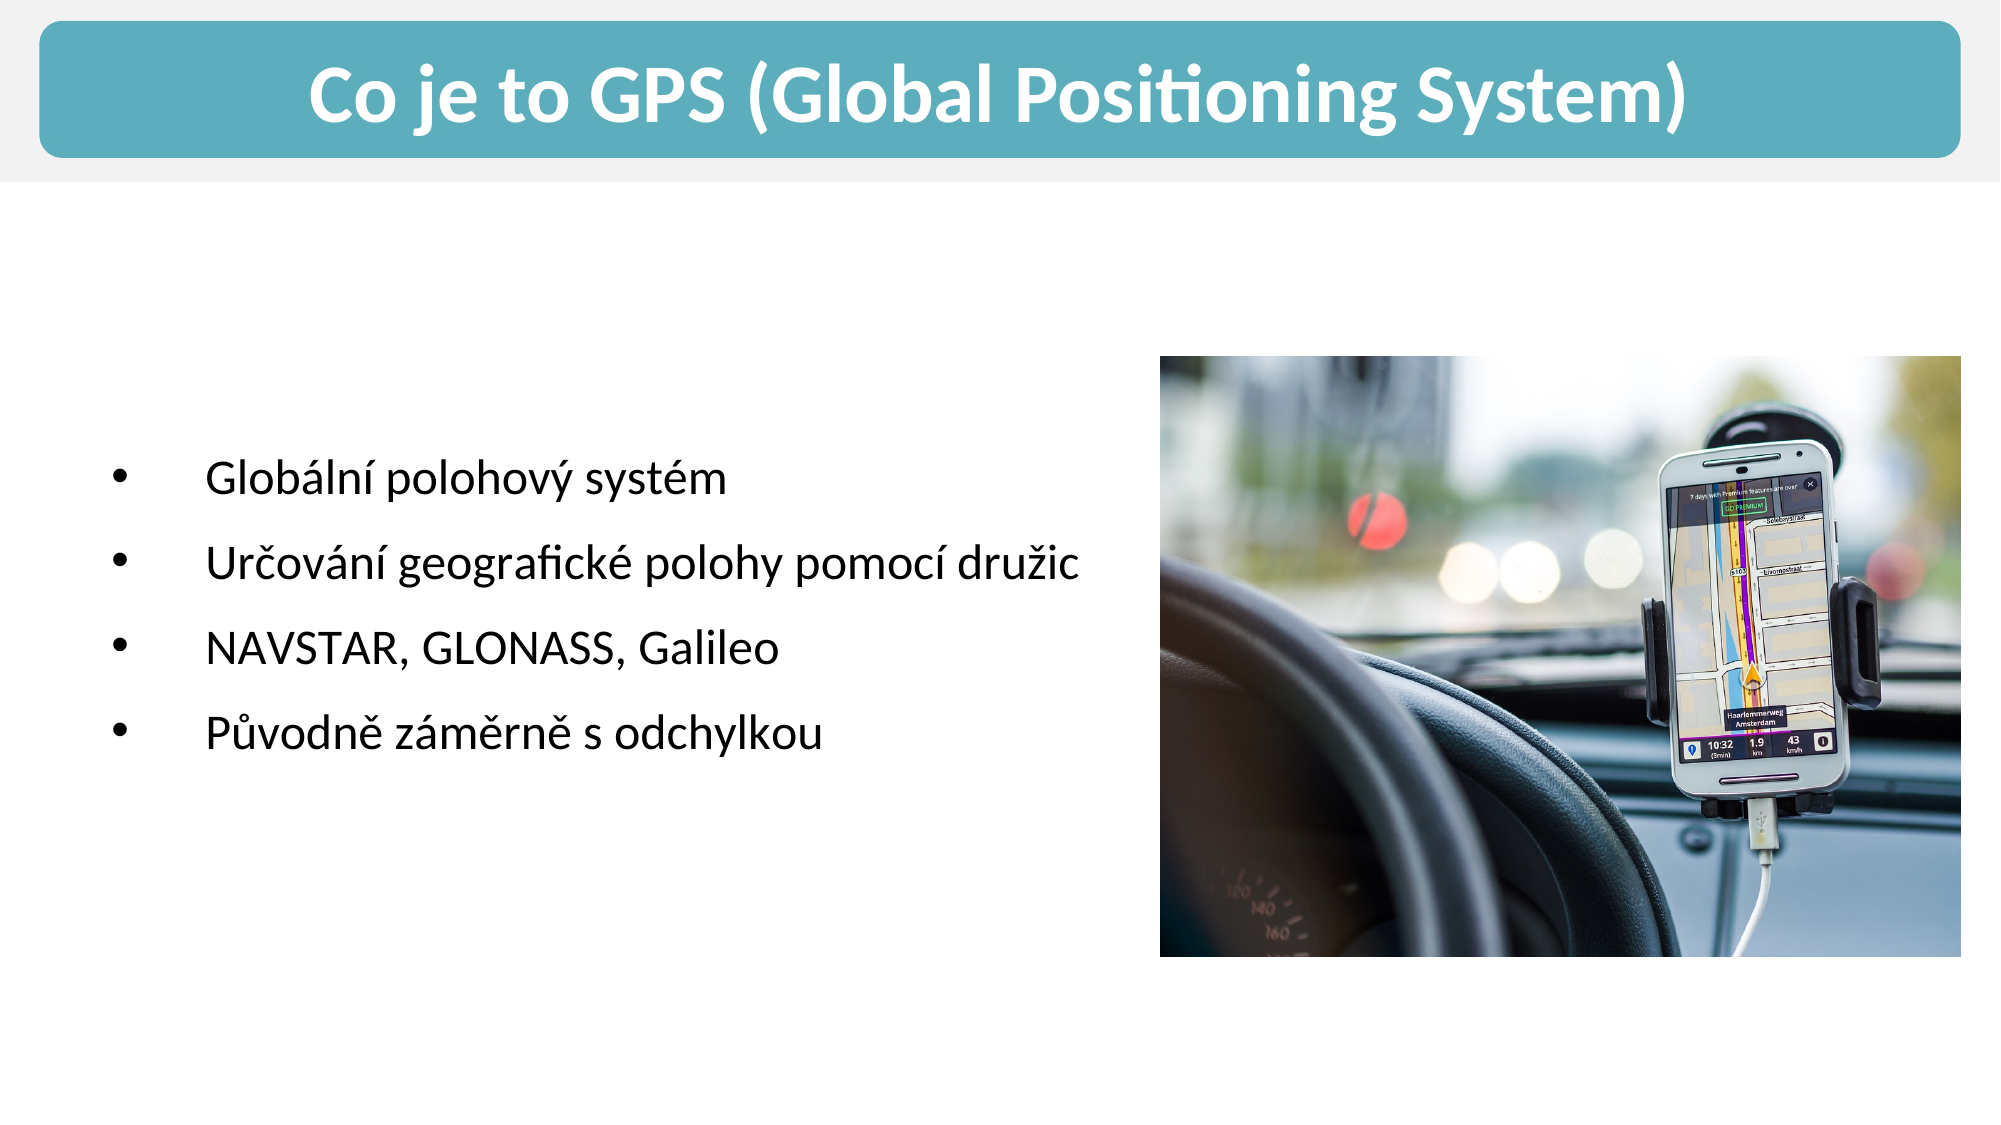

Co je to GPS (Global Positioning System)
Globální polohový systém
Určování geografické polohy pomocí družic
NAVSTAR, GLONASS, Galileo
Původně záměrně s odchylkou